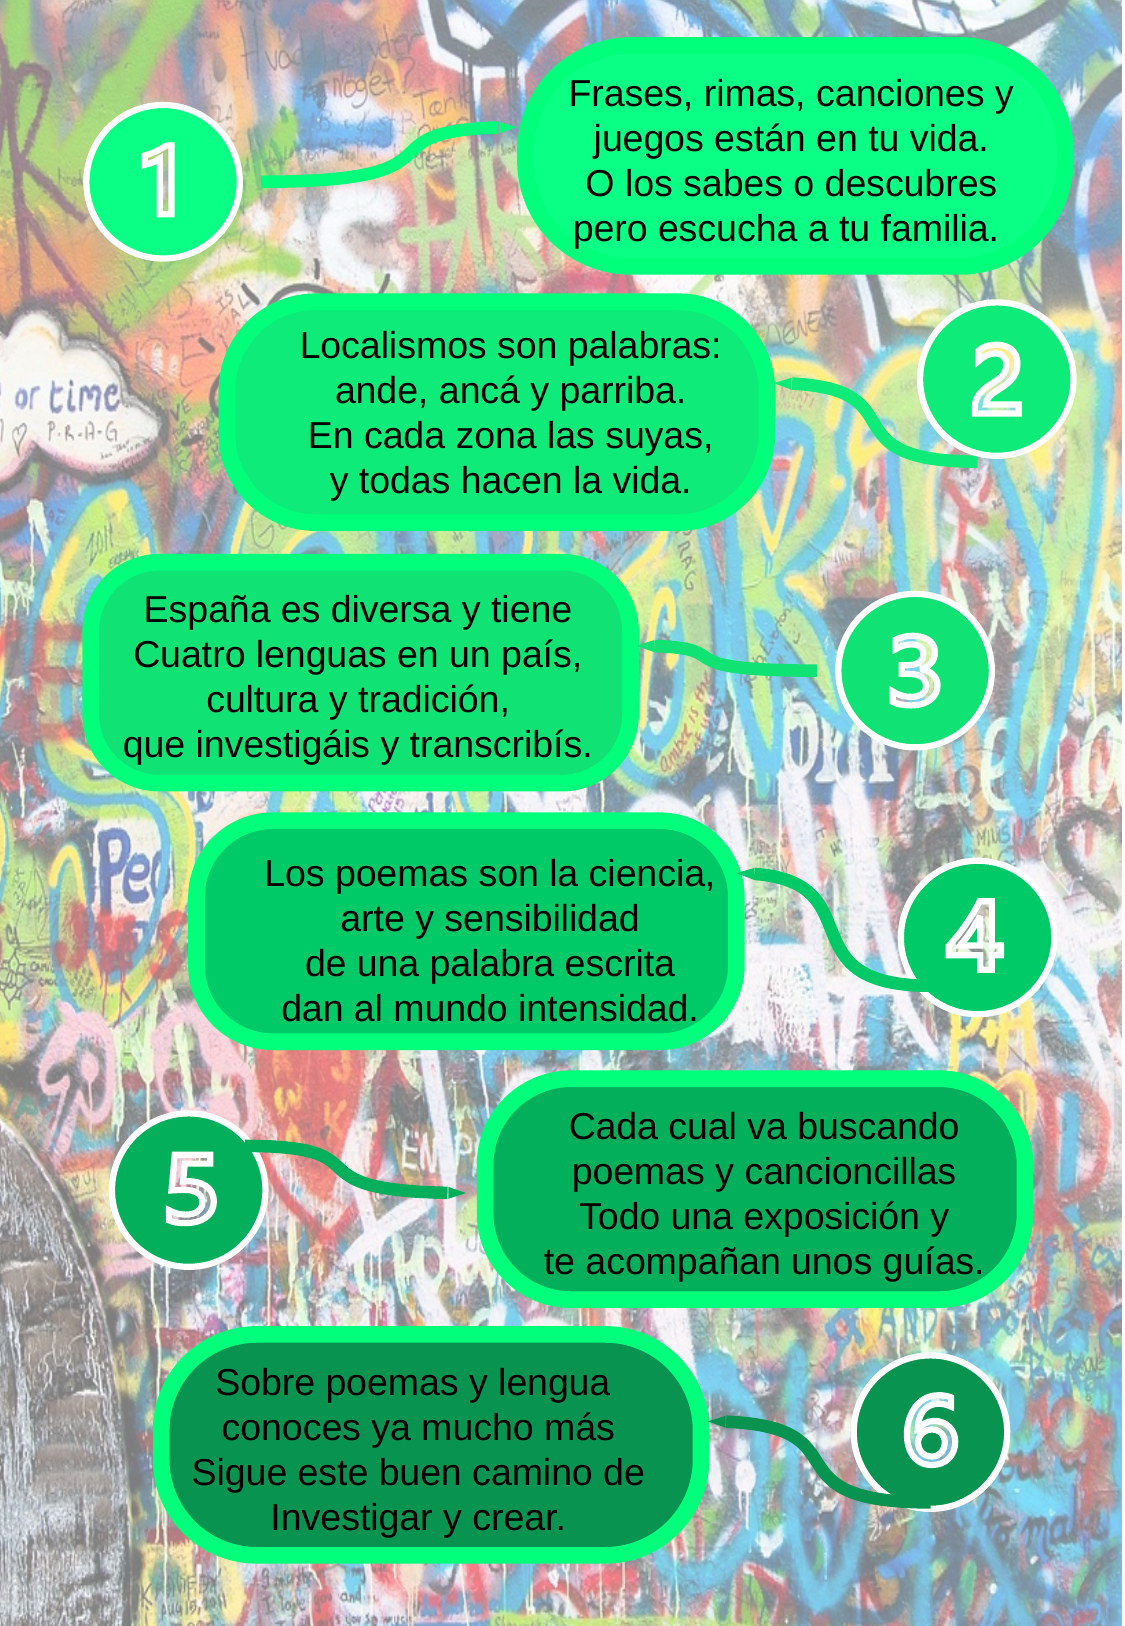

Frases, rimas, canciones y
juegos están en tu vida.
O los sabes o descubres
pero escucha a tu familia.
Localismos son palabras:
ande, ancá y parriba.
En cada zona las suyas,
y todas hacen la vida.
España es diversa y tiene
Cuatro lenguas en un país,
cultura y tradición,
que investigáis y transcribís.
Los poemas son la ciencia,
arte y sensibilidad
de una palabra escrita
dan al mundo intensidad.
Cada cual va buscando
poemas y cancioncillas
Todo una exposición y
te acompañan unos guías.
Sobre poemas y lengua
conoces ya mucho más
Sigue este buen camino de
Investigar y crear.